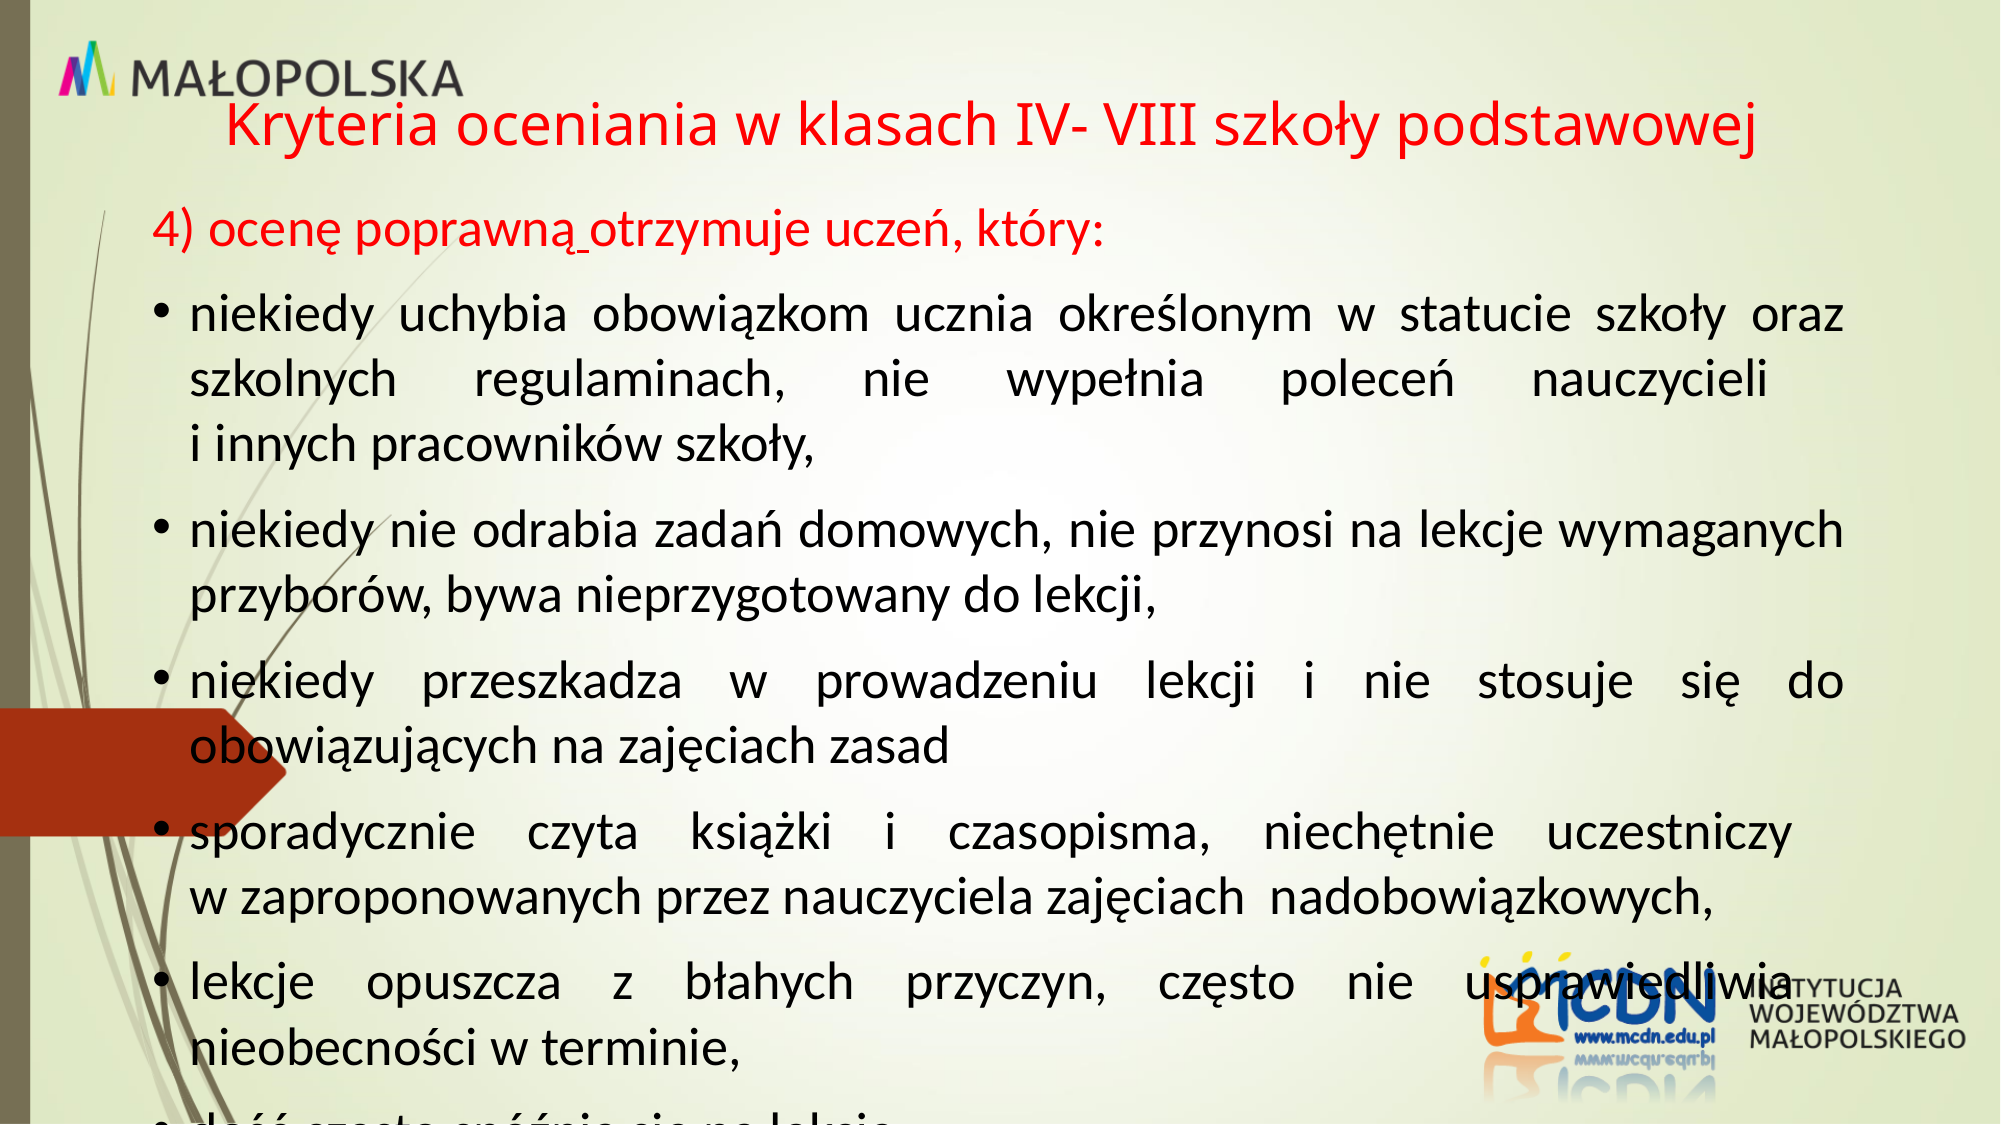

# Kryteria oceniania w klasach IV- VIII szkoły podstawowej
4) ocenę poprawną otrzymuje uczeń, który:
niekiedy uchybia obowiązkom ucznia określonym w statucie szkoły oraz szkolnych regulaminach, nie wypełnia poleceń nauczycieli
i innych pracowników szkoły,
niekiedy nie odrabia zadań domowych, nie przynosi na lekcje wymaganych przyborów, bywa nieprzygotowany do lekcji,
niekiedy przeszkadza w prowadzeniu lekcji i nie stosuje się do obowiązujących na zajęciach zasad
sporadycznie czyta książki i czasopisma, niechętnie uczestniczy
w zaproponowanych przez nauczyciela zajęciach nadobowiązkowych,
lekcje opuszcza z błahych przyczyn, często nie usprawiedliwia
nieobecności w terminie,
dość często spóźnia się na lekcje,